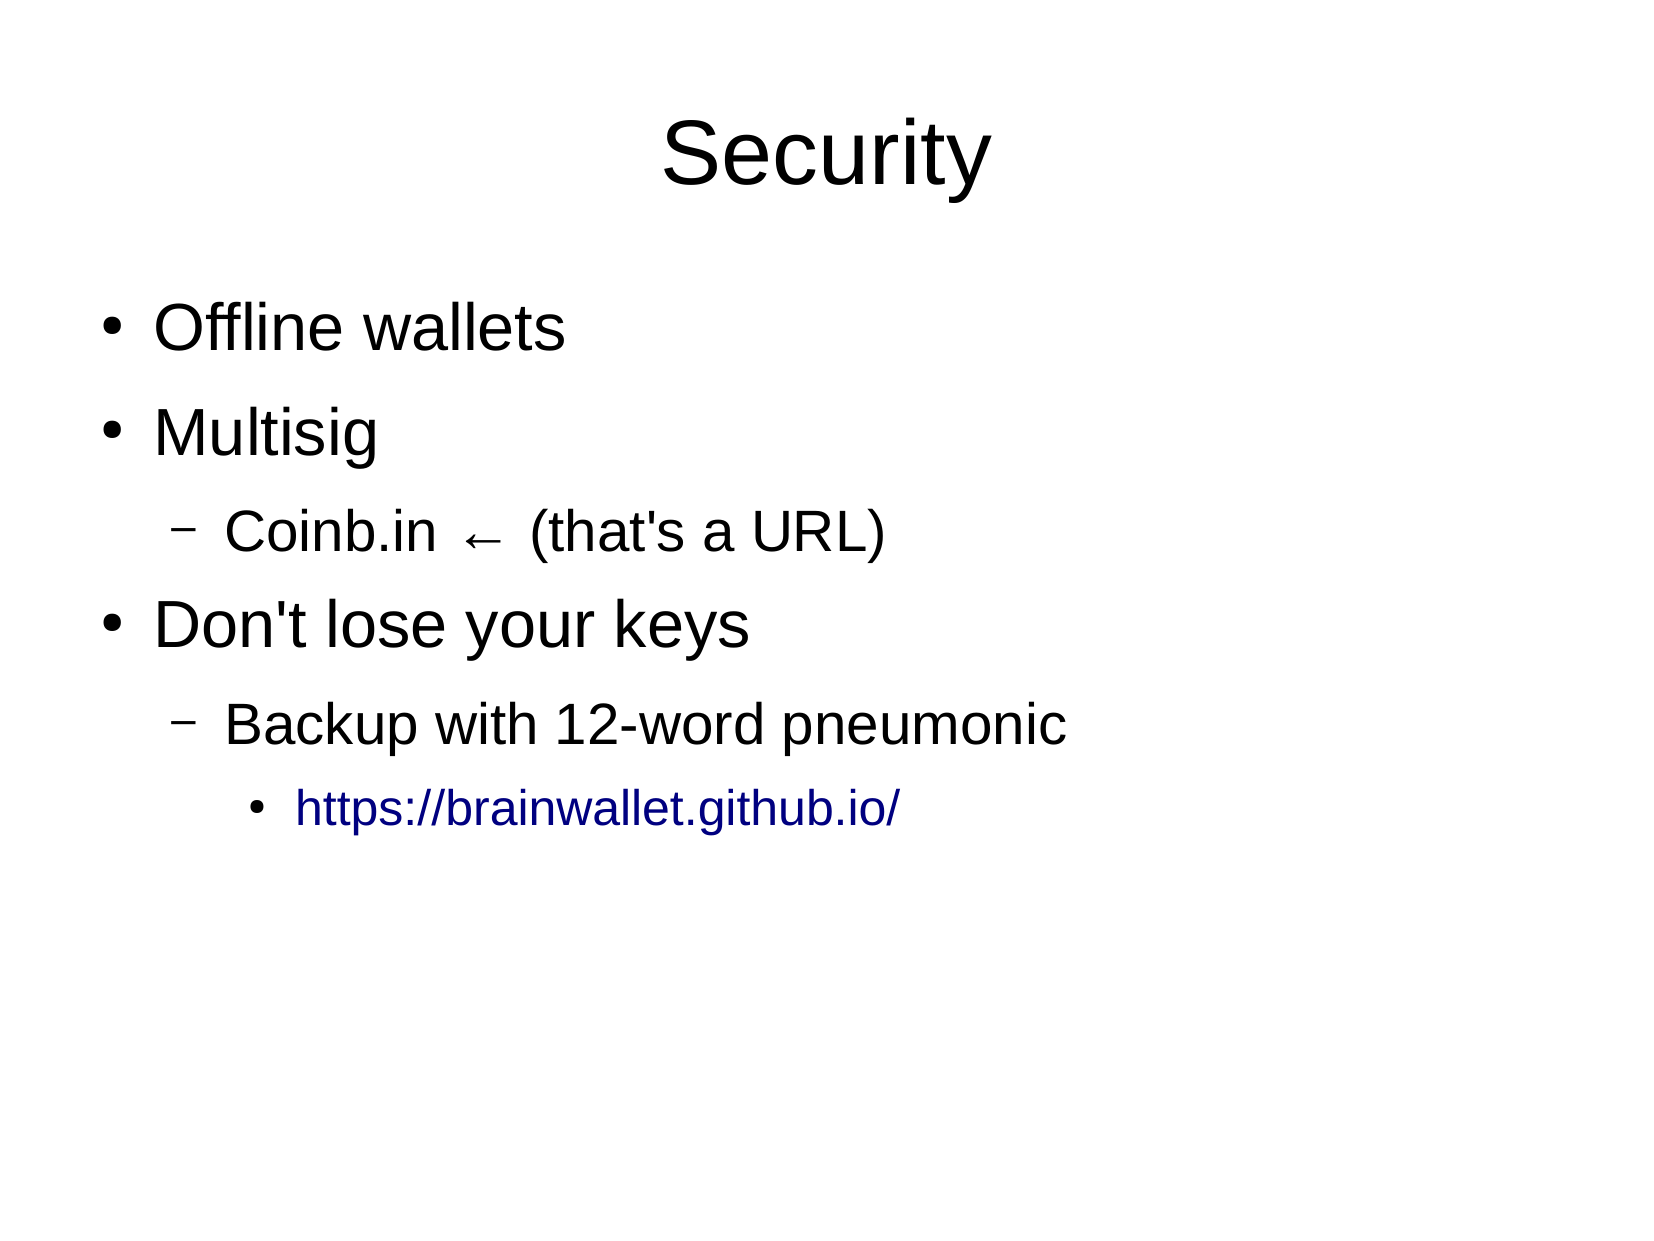

# Security
Offline wallets
Multisig
Coinb.in ← (that's a URL)
Don't lose your keys
Backup with 12-word pneumonic
https://brainwallet.github.io/